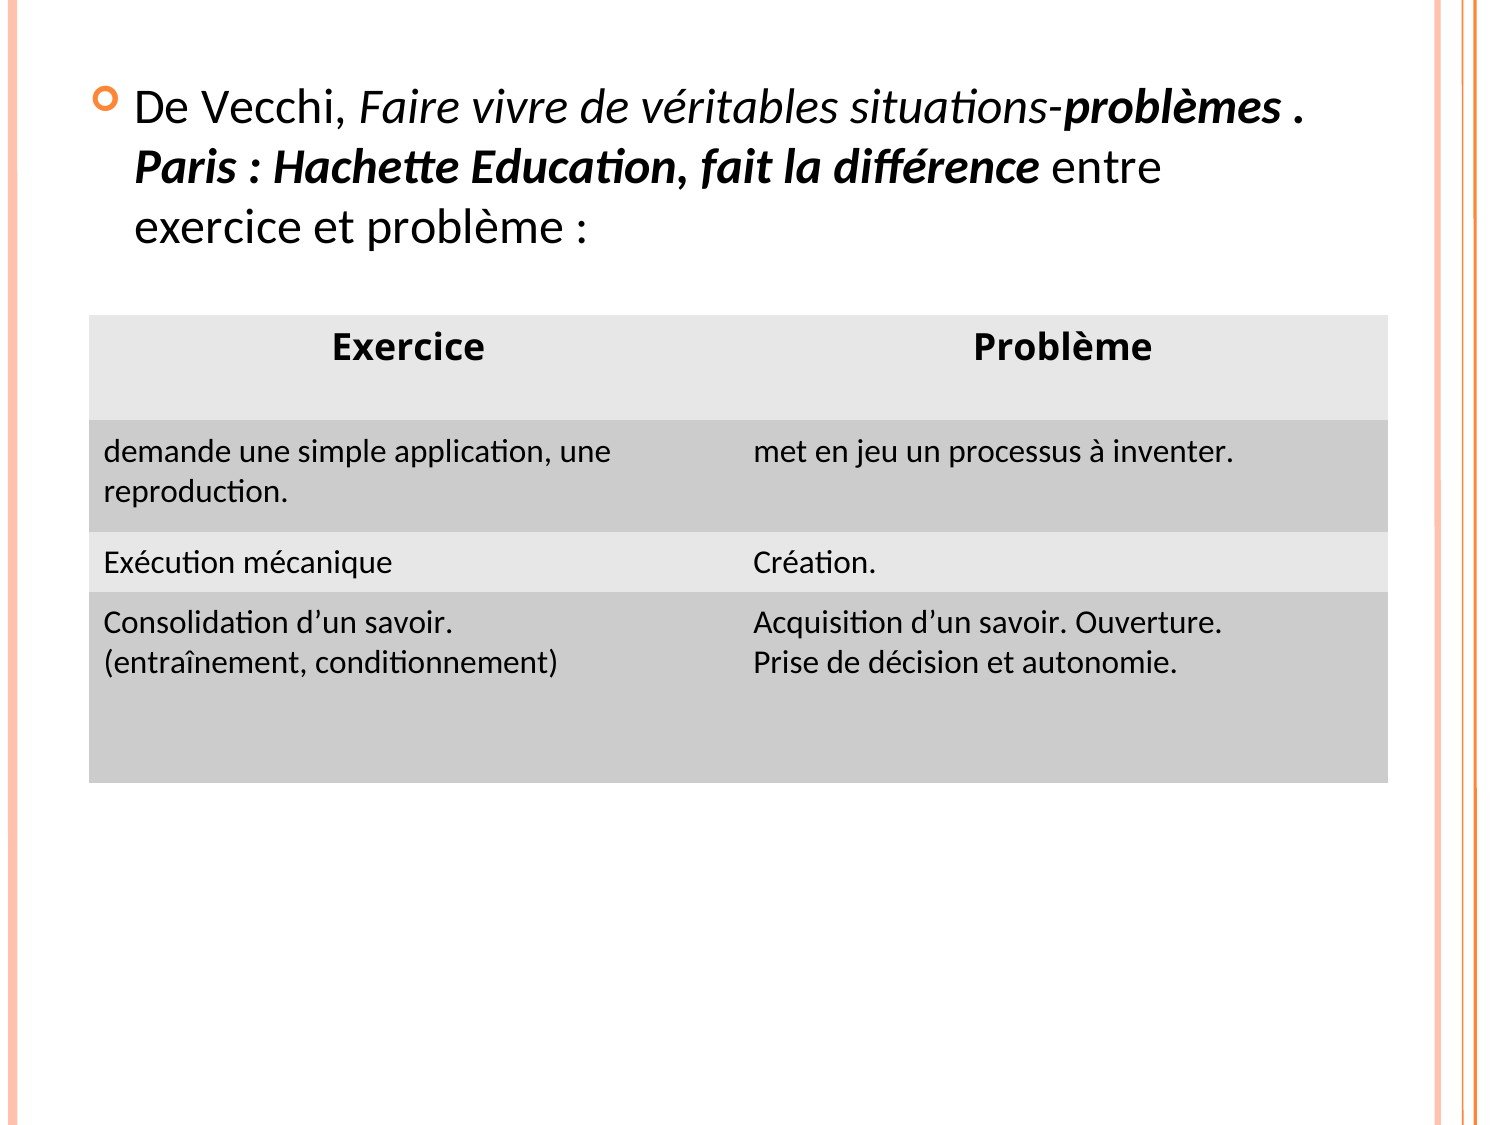

De Vecchi, Faire vivre de véritables situations-problèmes . Paris : Hachette Education, fait la différence entre exercice et problème :
| Exercice | Problème |
| --- | --- |
| demande une simple application, une reproduction. | met en jeu un processus à inventer. |
| Exécution mécanique | Création. |
| Consolidation d’un savoir. (entraînement, conditionnement) | Acquisition d’un savoir. Ouverture. Prise de décision et autonomie. |